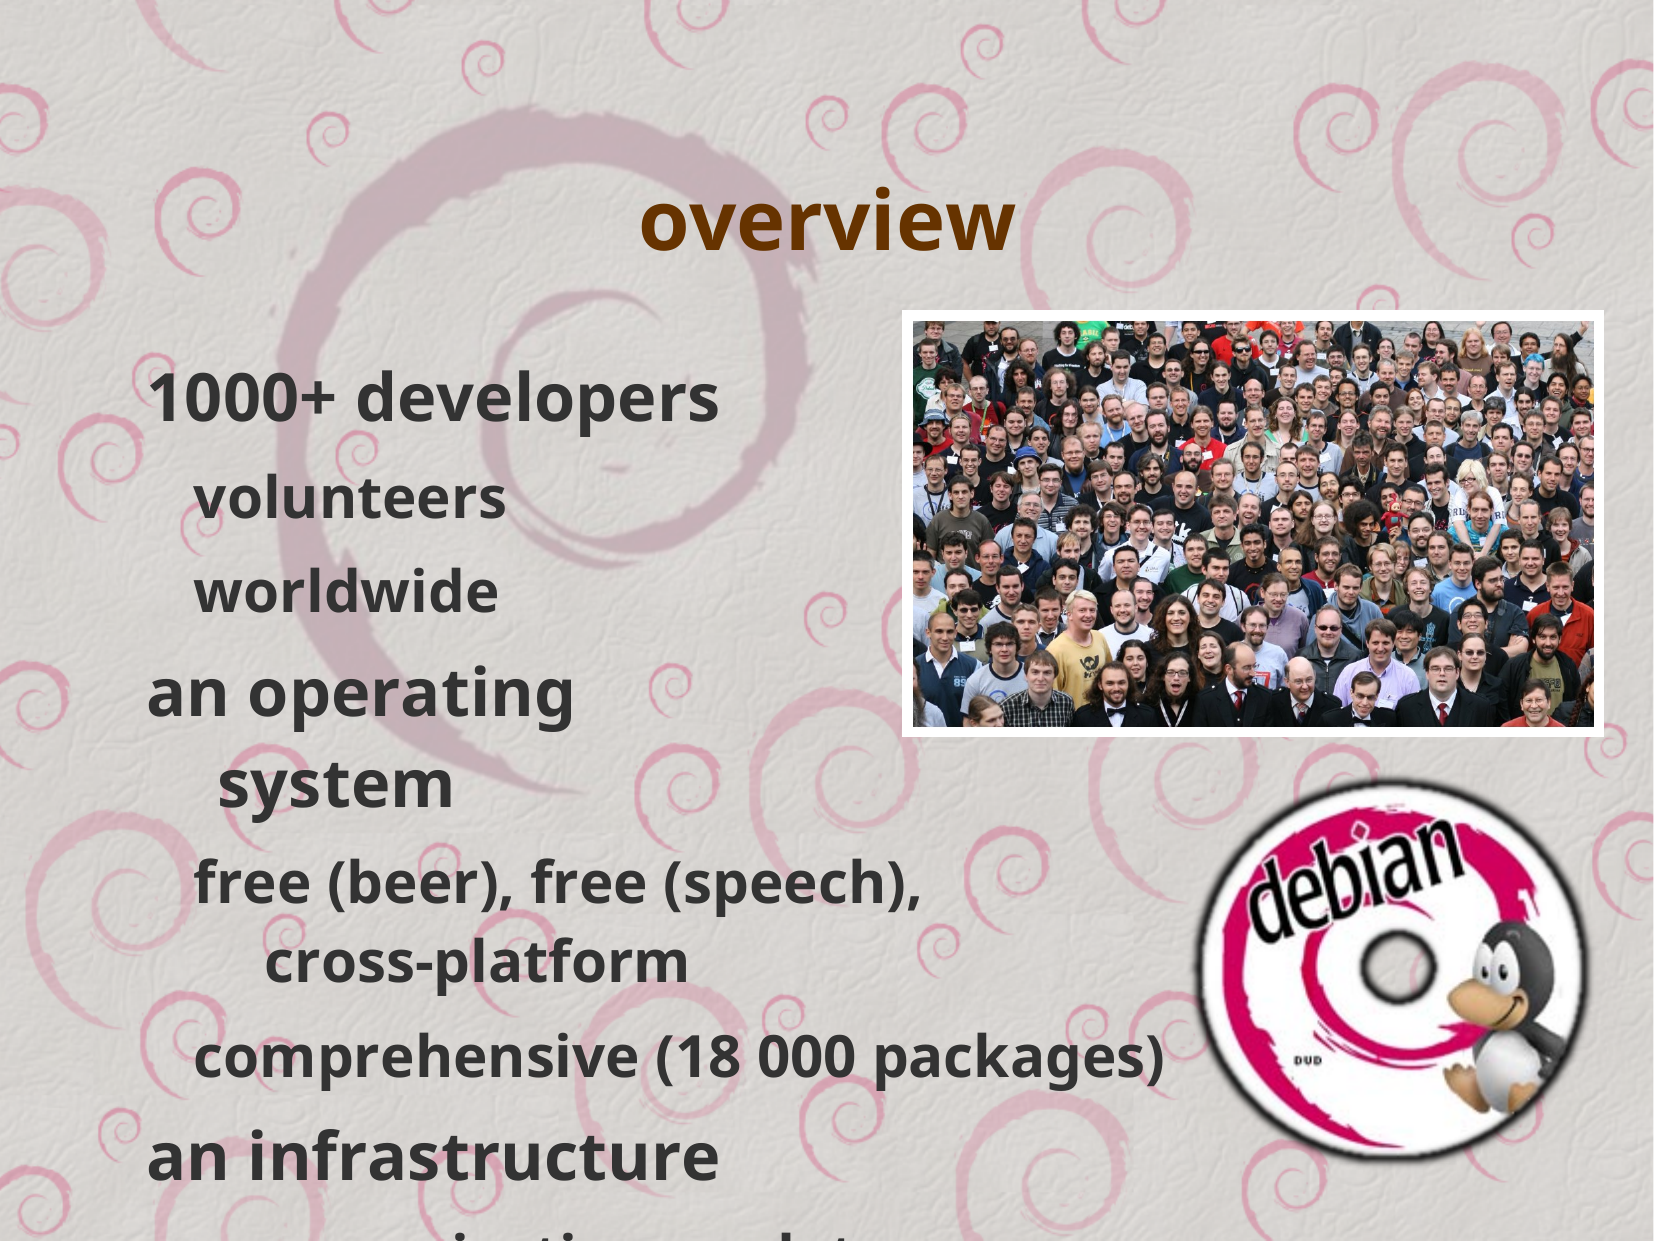

# overview
1000+ developers
volunteers
worldwide
an operating
system
free (beer), free (speech),
cross-platform
comprehensive (18 000 packages)
an infrastructure
communication, updates...